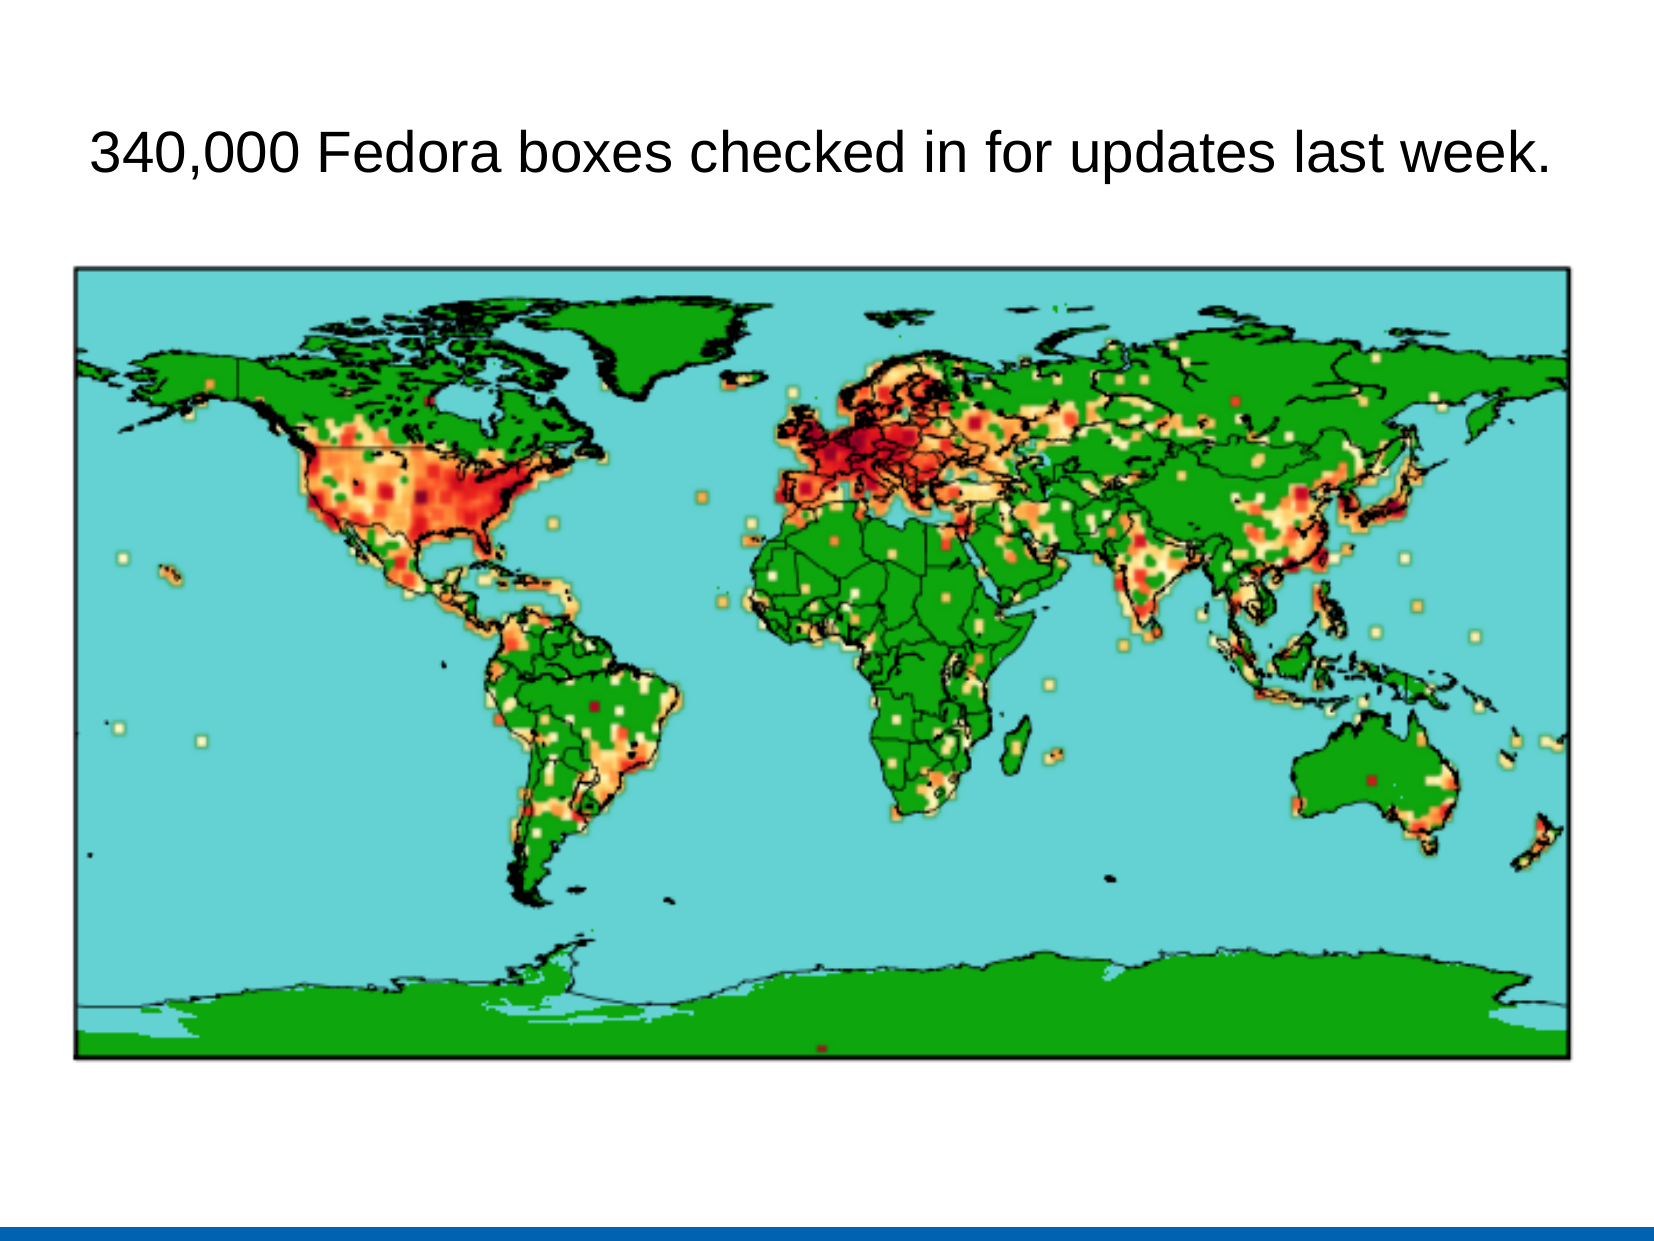

340,000 Fedora boxes checked in for updates last week.